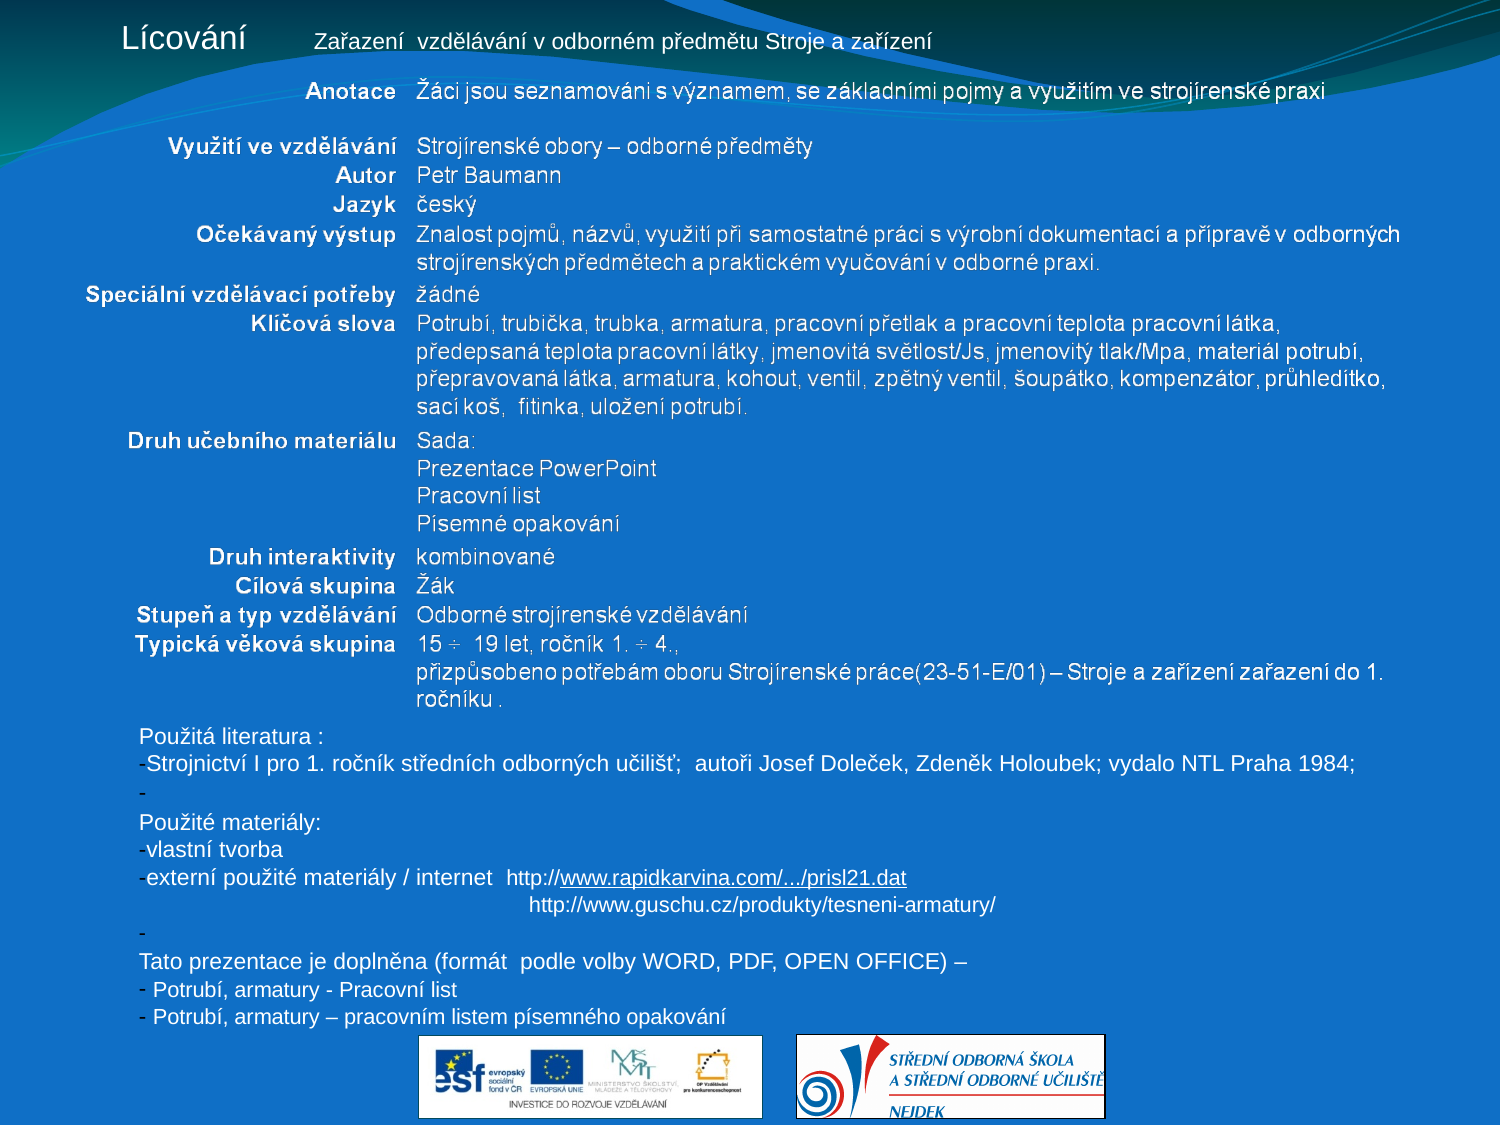

Lícování Zařazení vzdělávání v odborném předmětu Stroje a zařízení
Použitá literatura :
Strojnictví I pro 1. ročník středních odborných učilišť; autoři Josef Doleček, Zdeněk Holoubek; vydalo NTL Praha 1984;
Použité materiály:
vlastní tvorba
externí použité materiály / internet http://www.rapidkarvina.com/.../prisl21.dat
 http://www.guschu.cz/produkty/tesneni-armatury/
Tato prezentace je doplněna (formát podle volby WORD, PDF, OPEN OFFICE) –
 Potrubí, armatury - Pracovní list
 Potrubí, armatury – pracovním listem písemného opakování